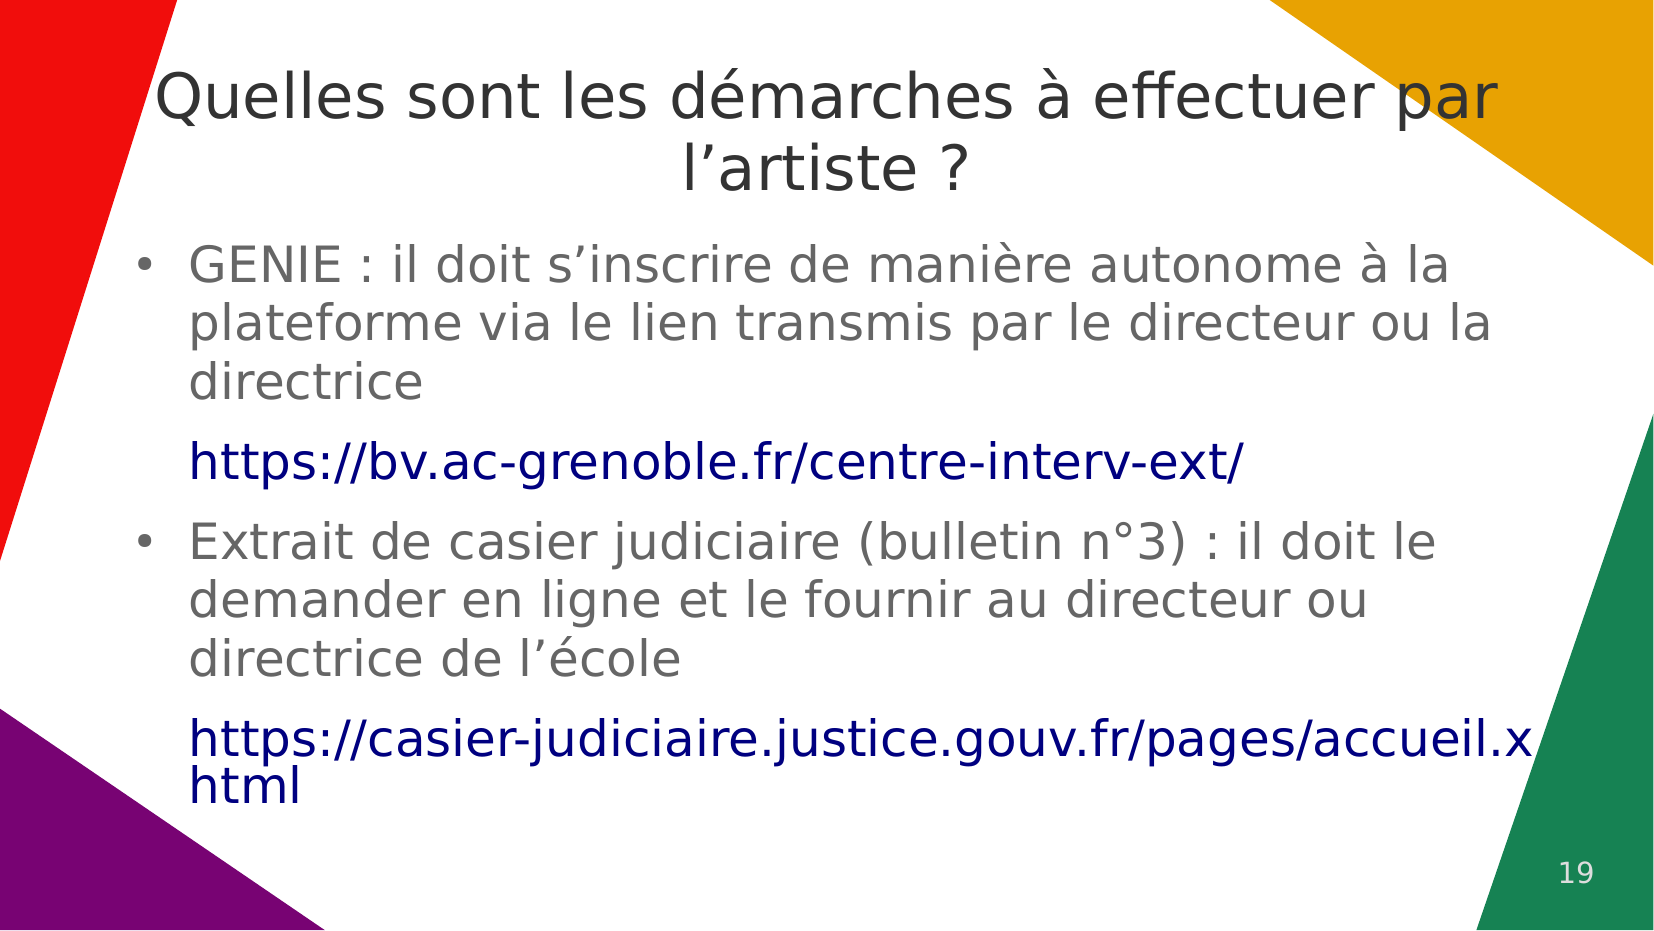

# Quelles sont les démarches à effectuer par l’artiste ?
GENIE : il doit s’inscrire de manière autonome à la plateforme via le lien transmis par le directeur ou la directrice
https://bv.ac-grenoble.fr/centre-interv-ext/
Extrait de casier judiciaire (bulletin n°3) : il doit le demander en ligne et le fournir au directeur ou directrice de l’école
https://casier-judiciaire.justice.gouv.fr/pages/accueil.xhtml
19